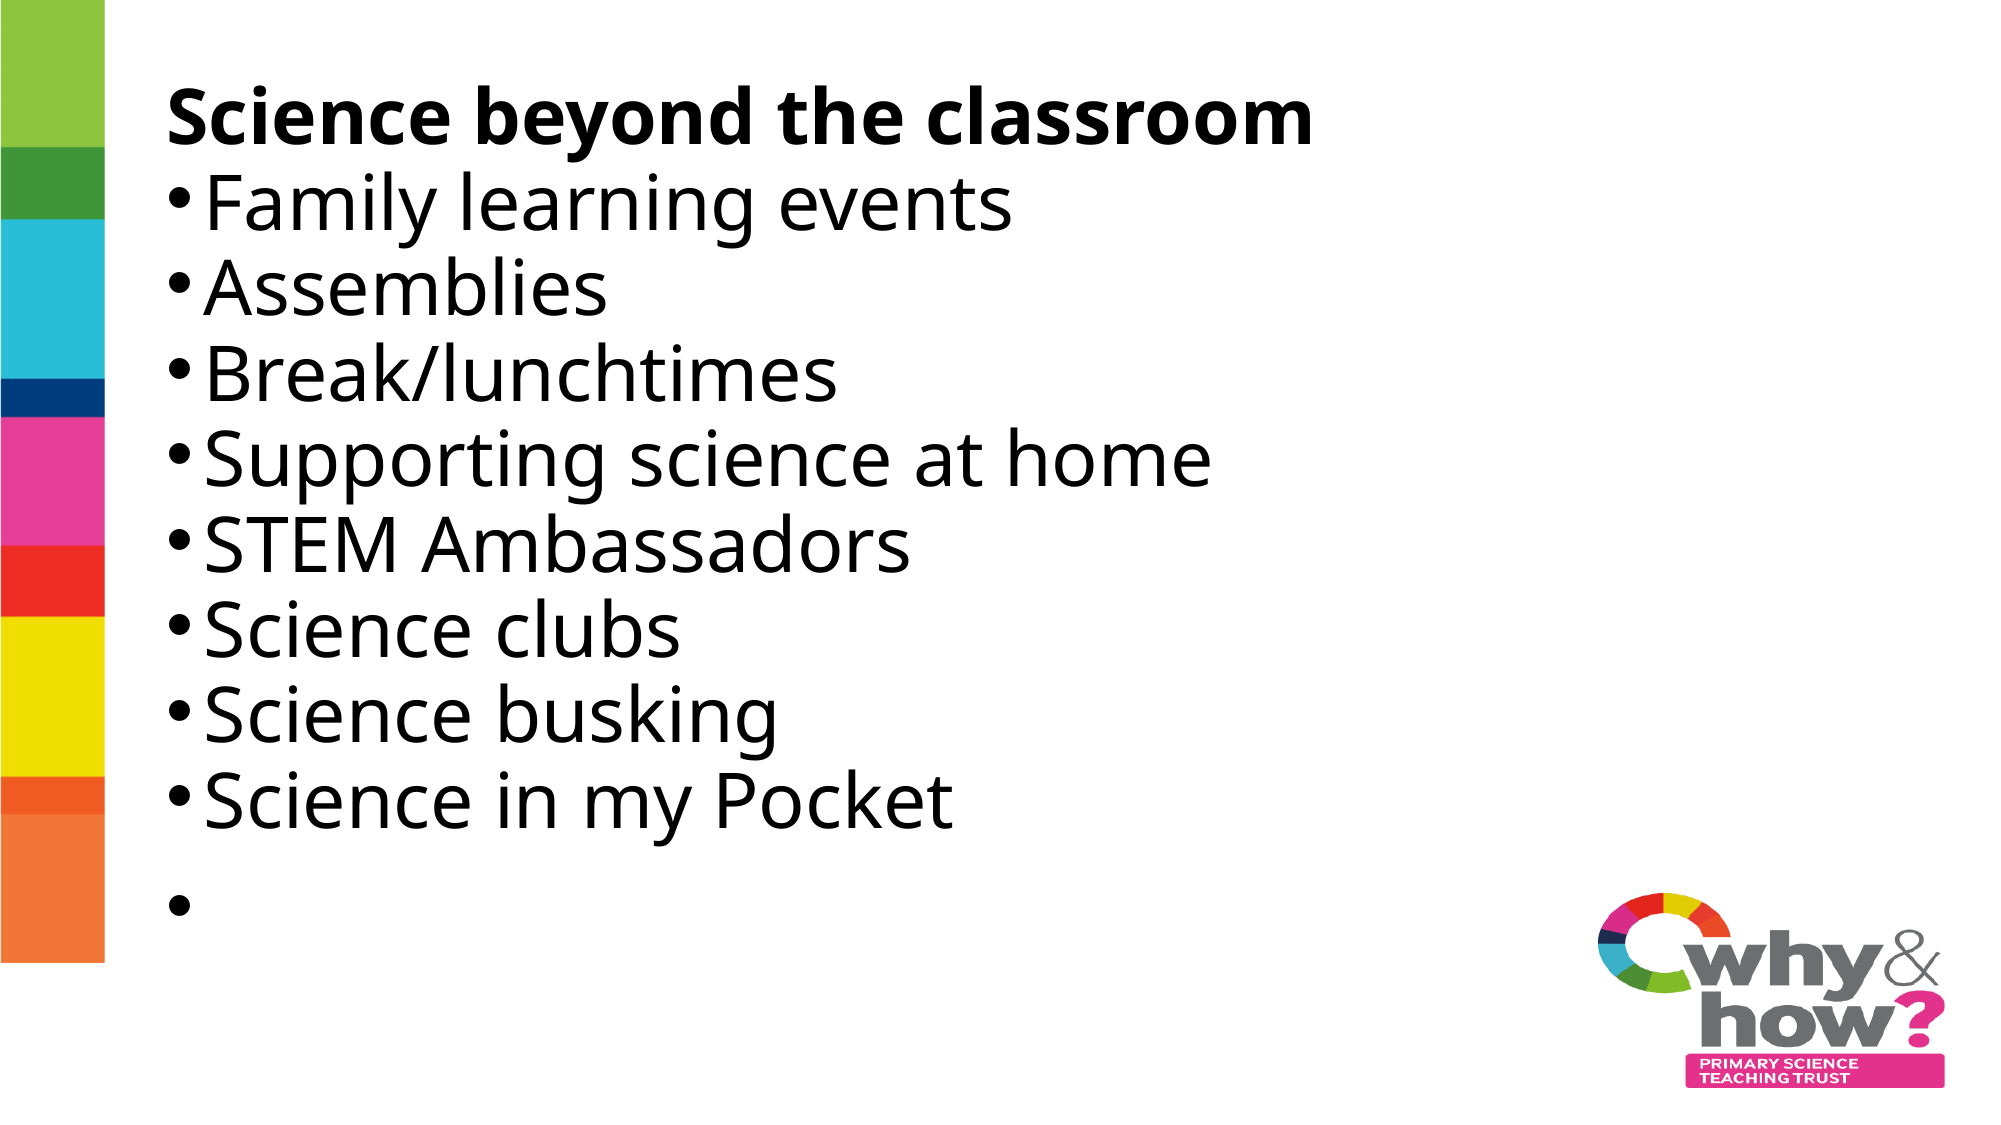

Science beyond the classroom
Family learning events
Assemblies
Break/lunchtimes
Supporting science at home
STEM Ambassadors
Science clubs
Science busking
Science in my Pocket